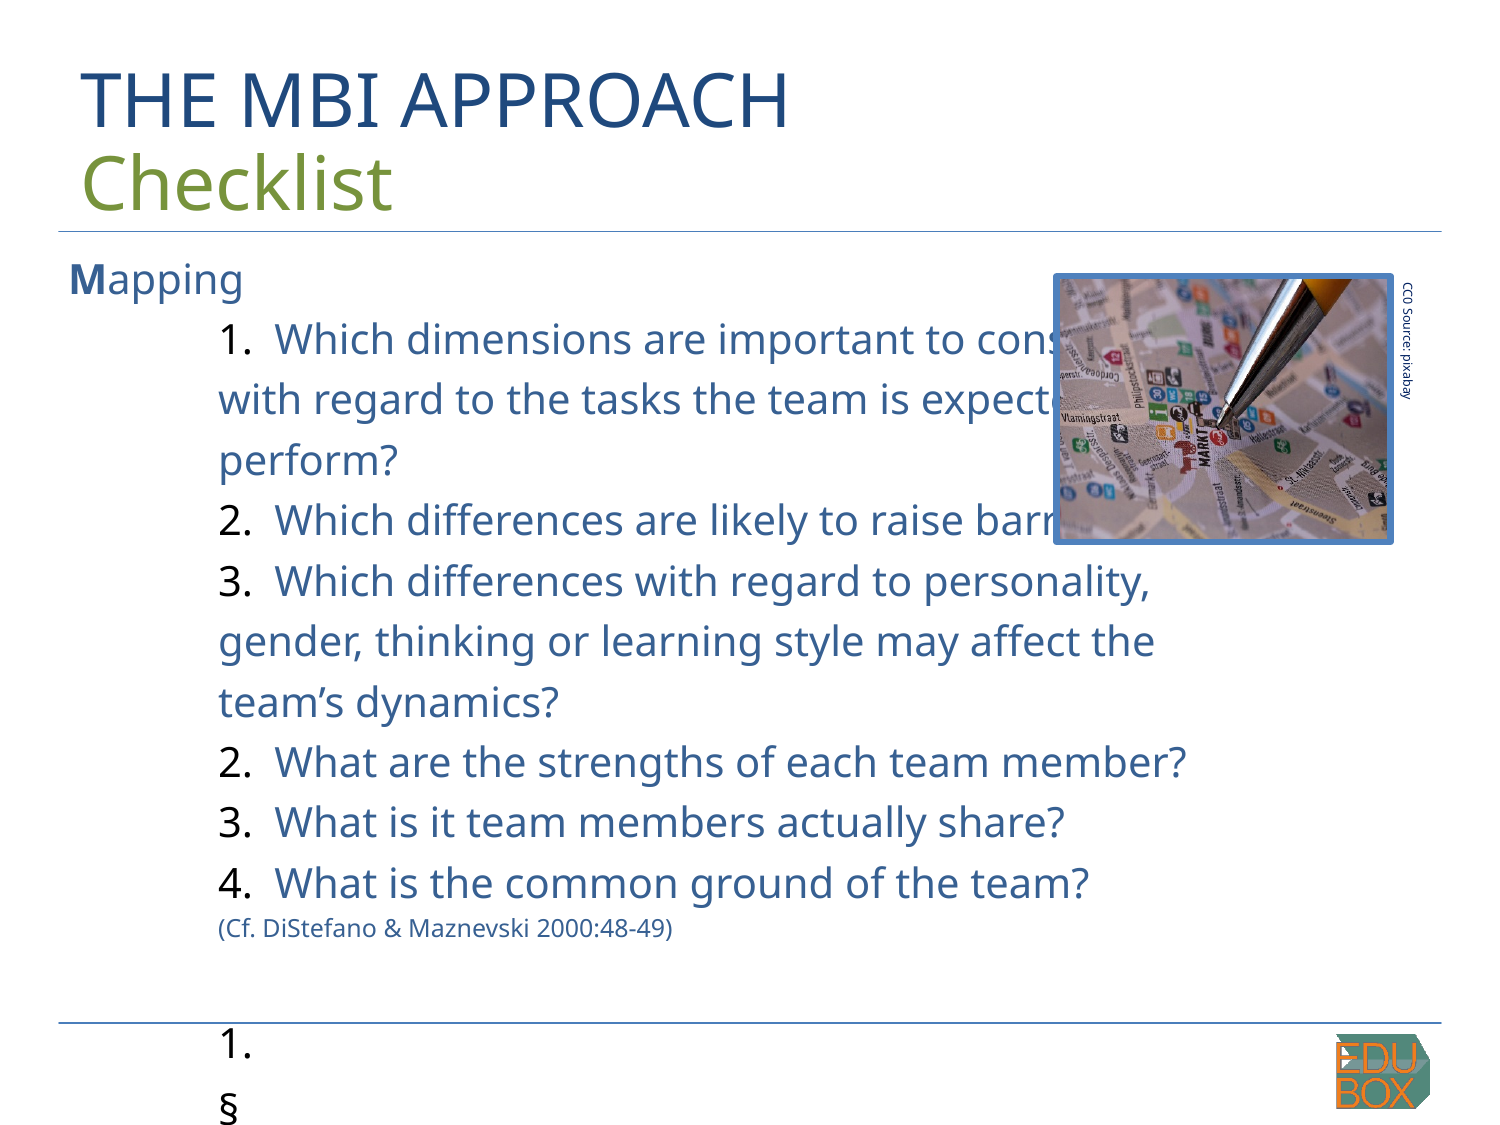

# THE MBI APPROACH
Checklist
Mapping
Which dimensions are important to consider
with regard to the tasks the team is expected to
perform?
Which differences are likely to raise barriers?
Which differences with regard to personality,
gender, thinking or learning style may affect the
team’s dynamics?
What are the strengths of each team member?
What is it team members actually share?
What is the common ground of the team?
(Cf. DiStefano & Maznevski 2000:48-49)
CC0 Source: pixabay